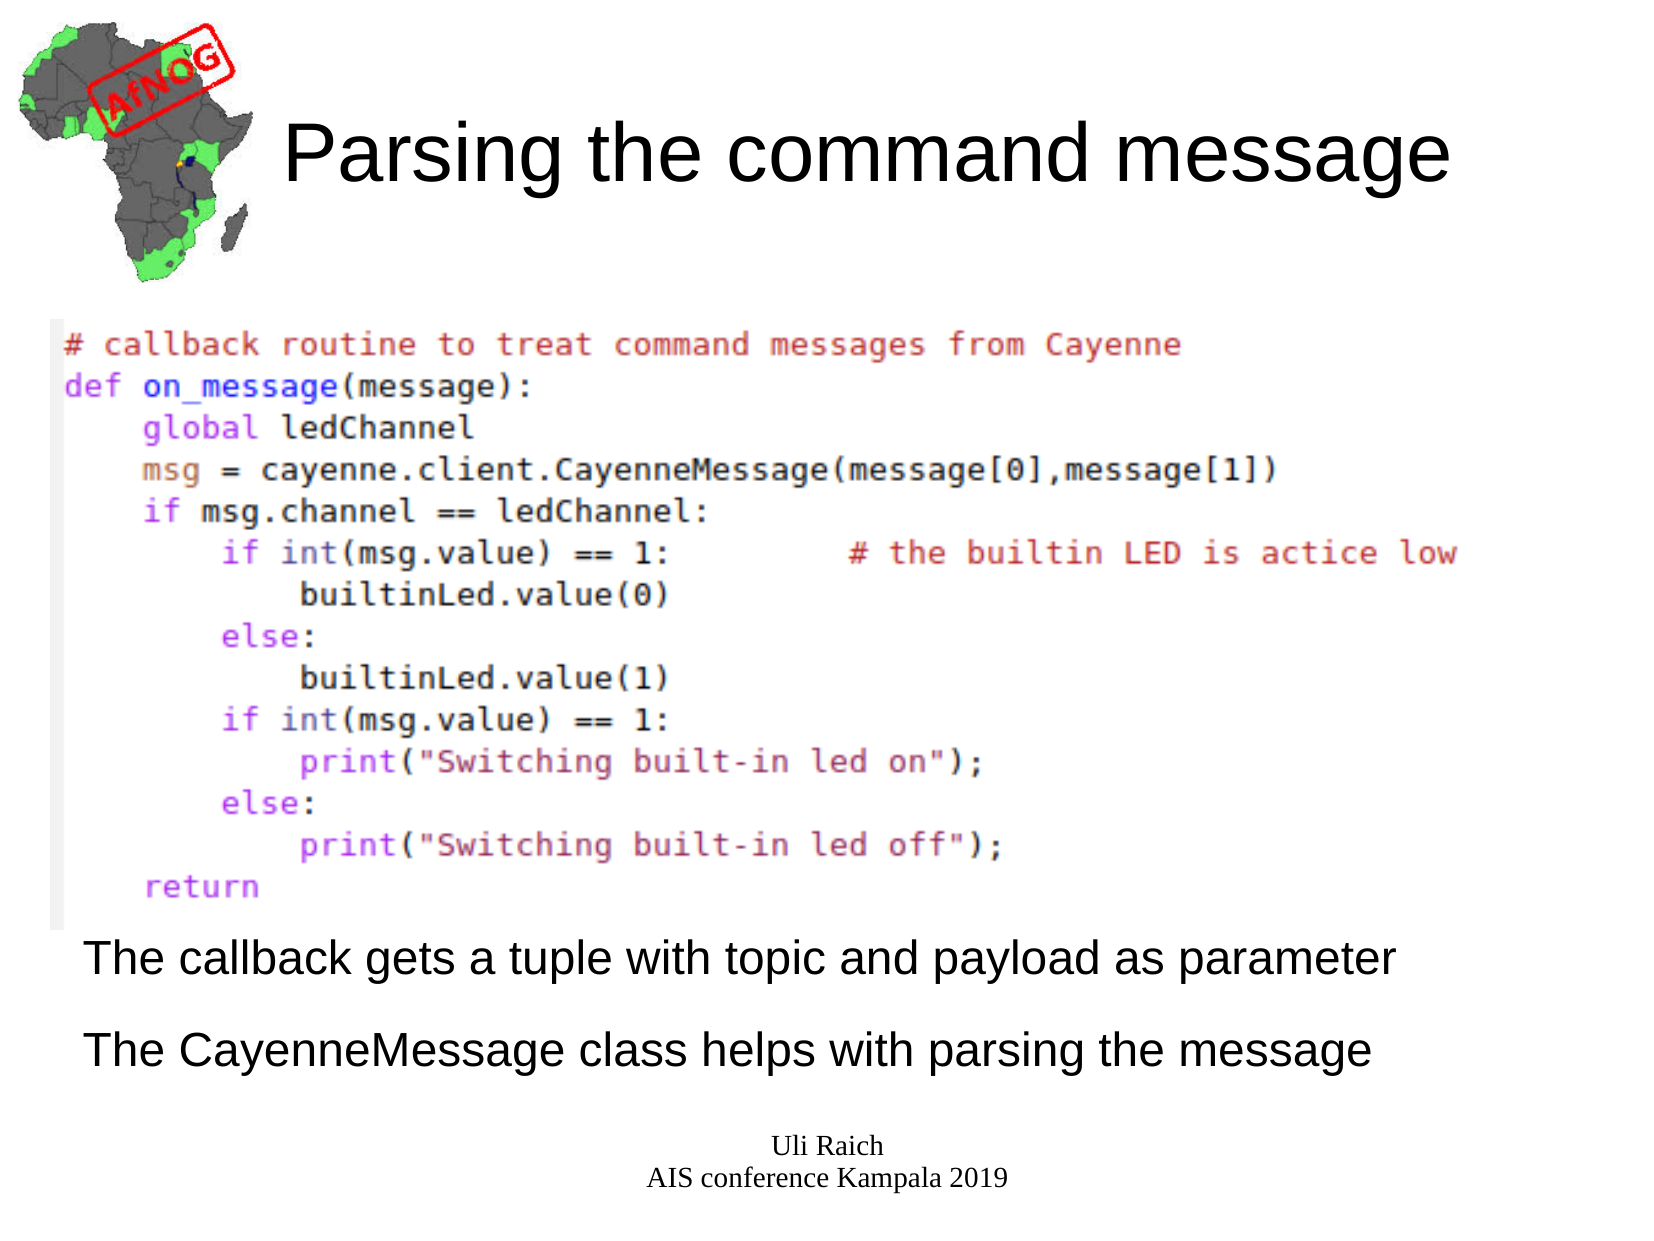

# Parsing the command message
The callback gets a tuple with topic and payload as parameter
The CayenneMessage class helps with parsing the message